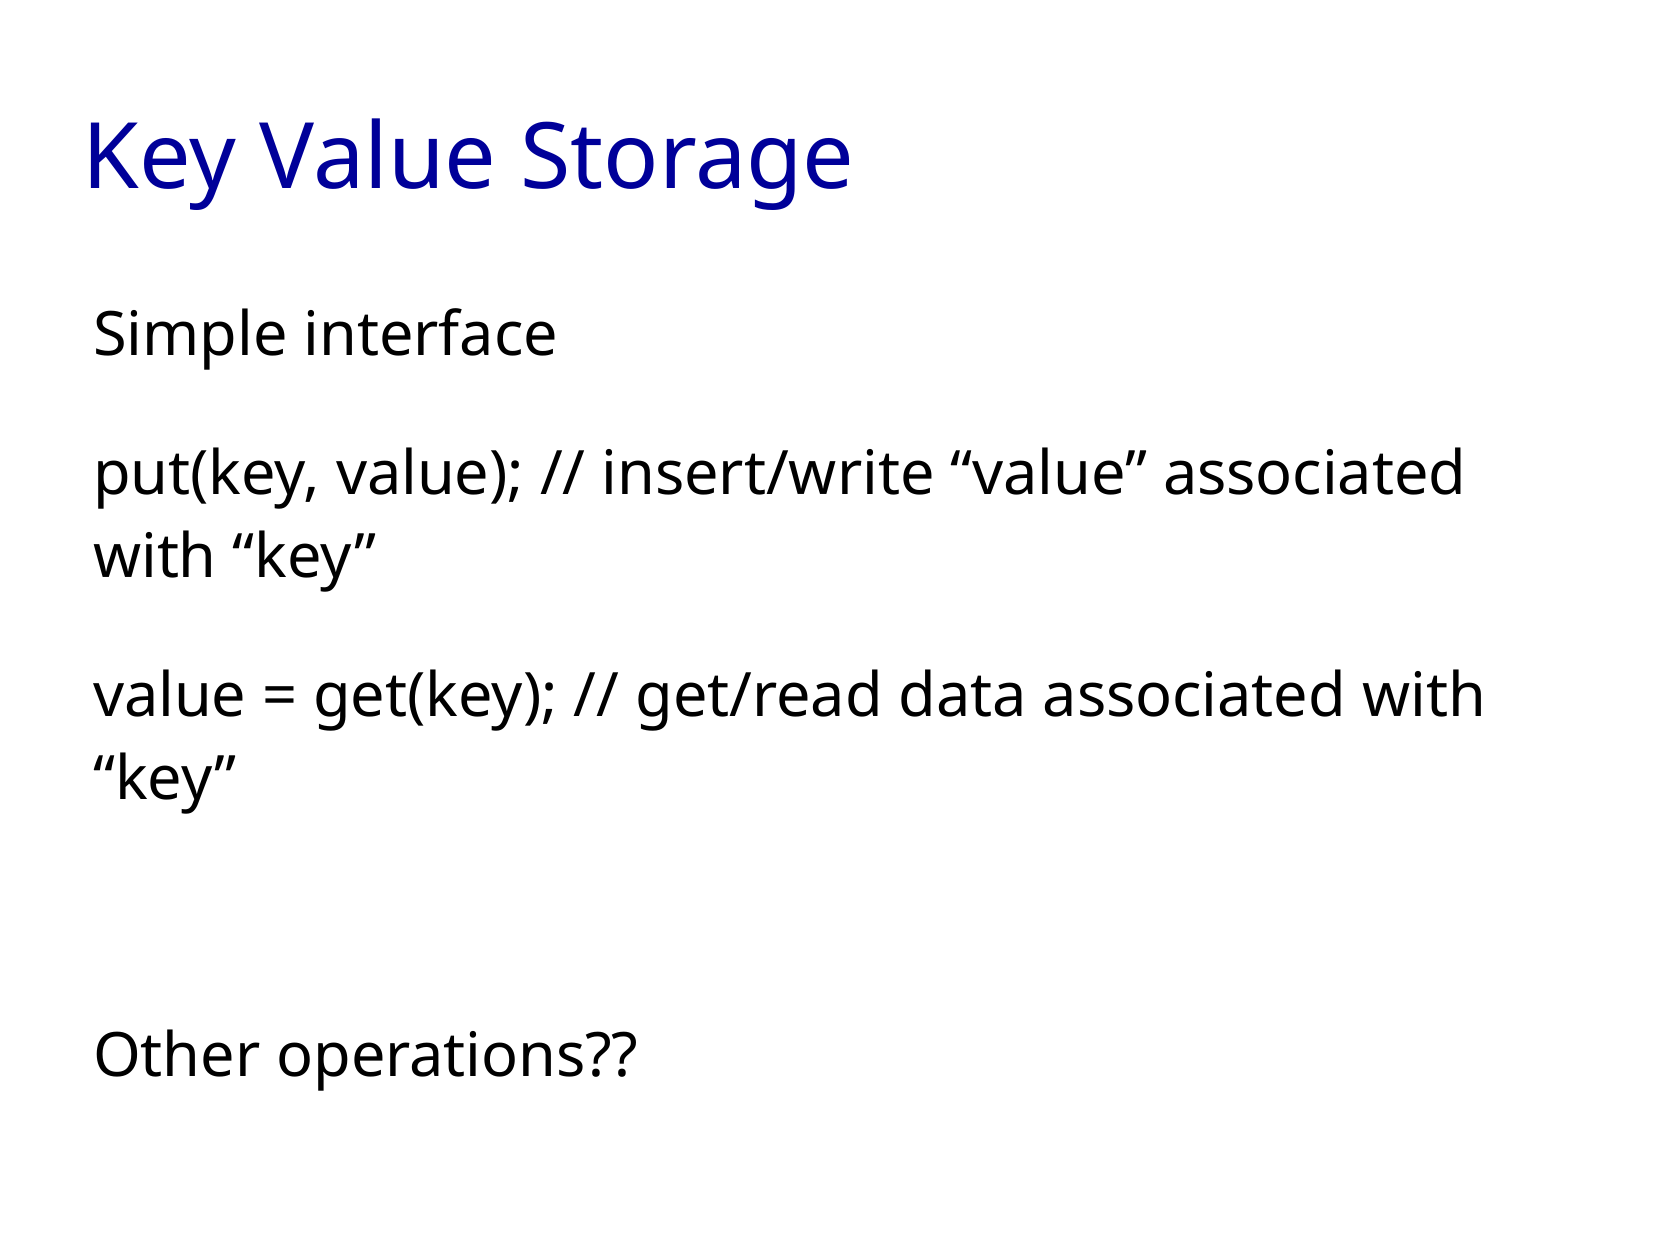

# Key Value Storage
Simple interface
put(key, value); // insert/write “value” associated with “key”
value = get(key); // get/read data associated with “key”
Other operations??